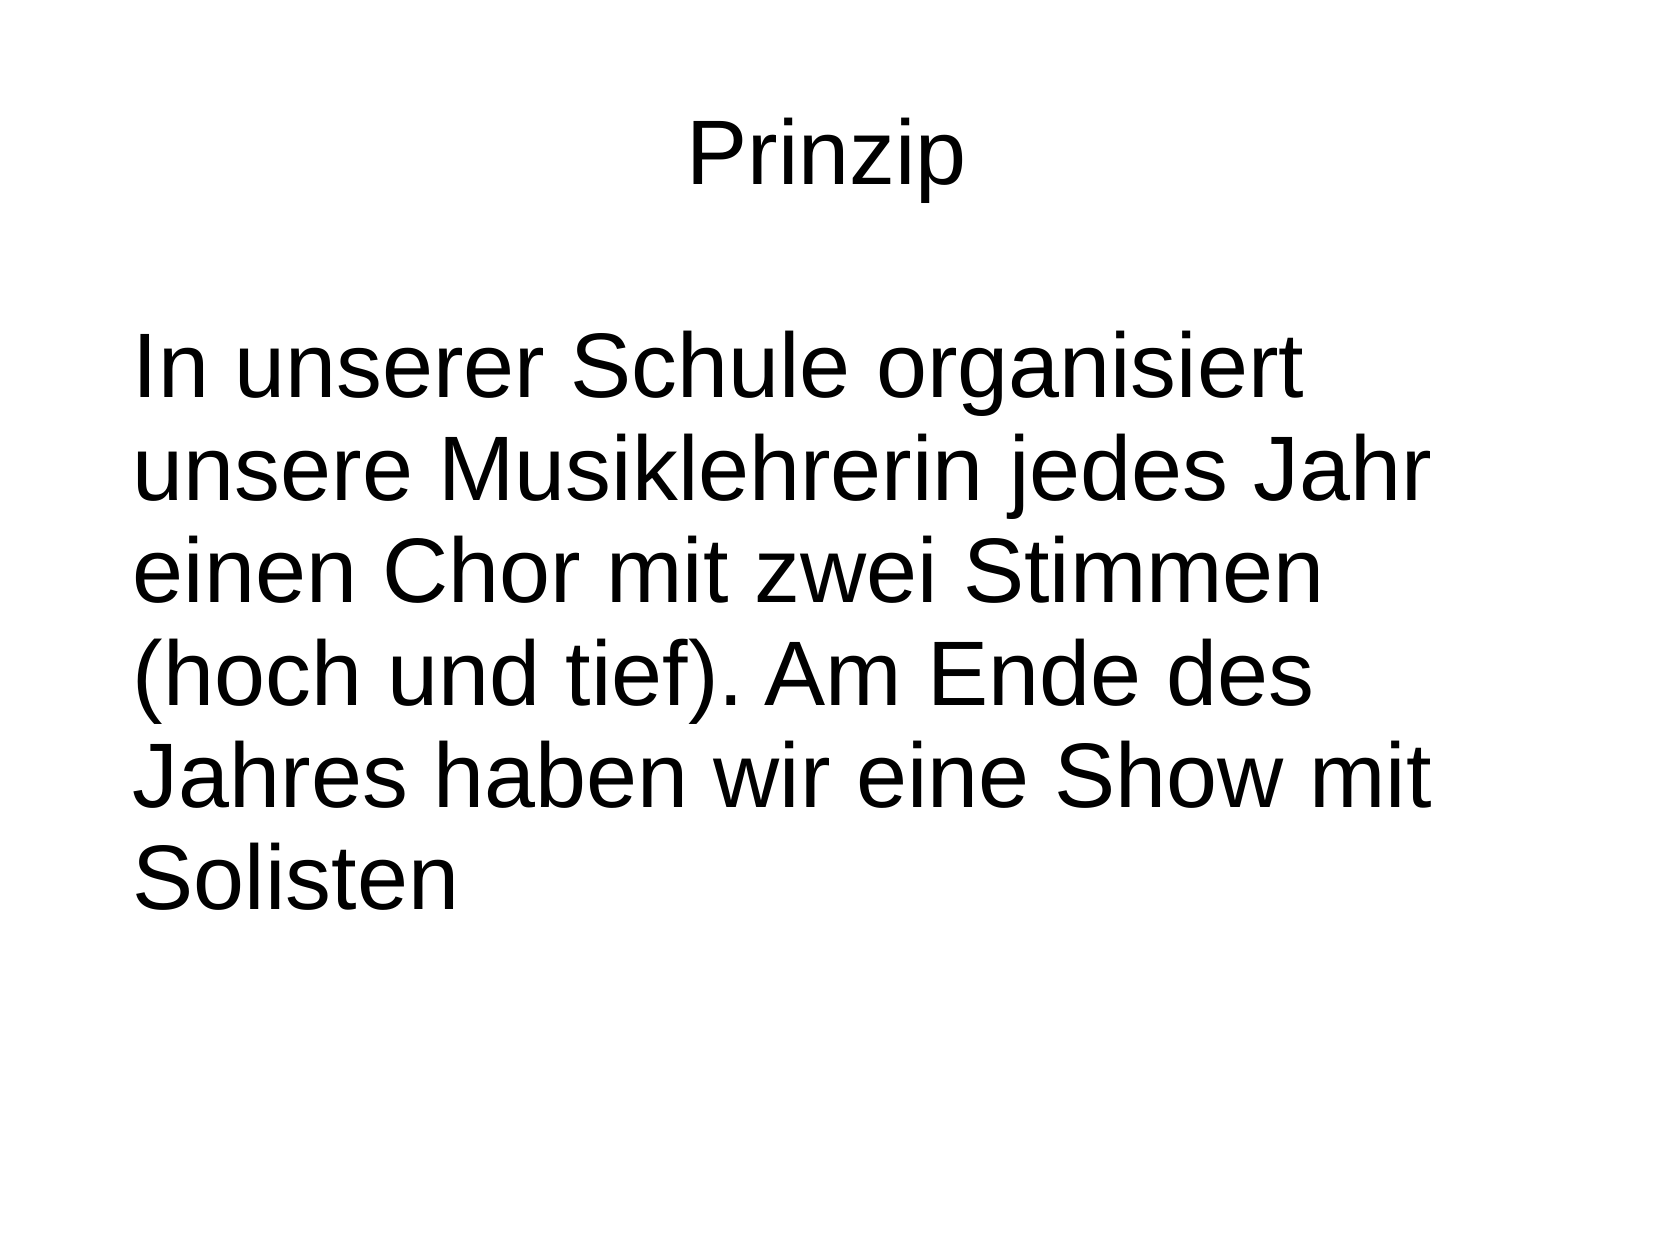

# Prinzip
In unserer Schule organisiert unsere Musiklehrerin jedes Jahr einen Chor mit zwei Stimmen (hoch und tief). Am Ende des Jahres haben wir eine Show mit Solisten